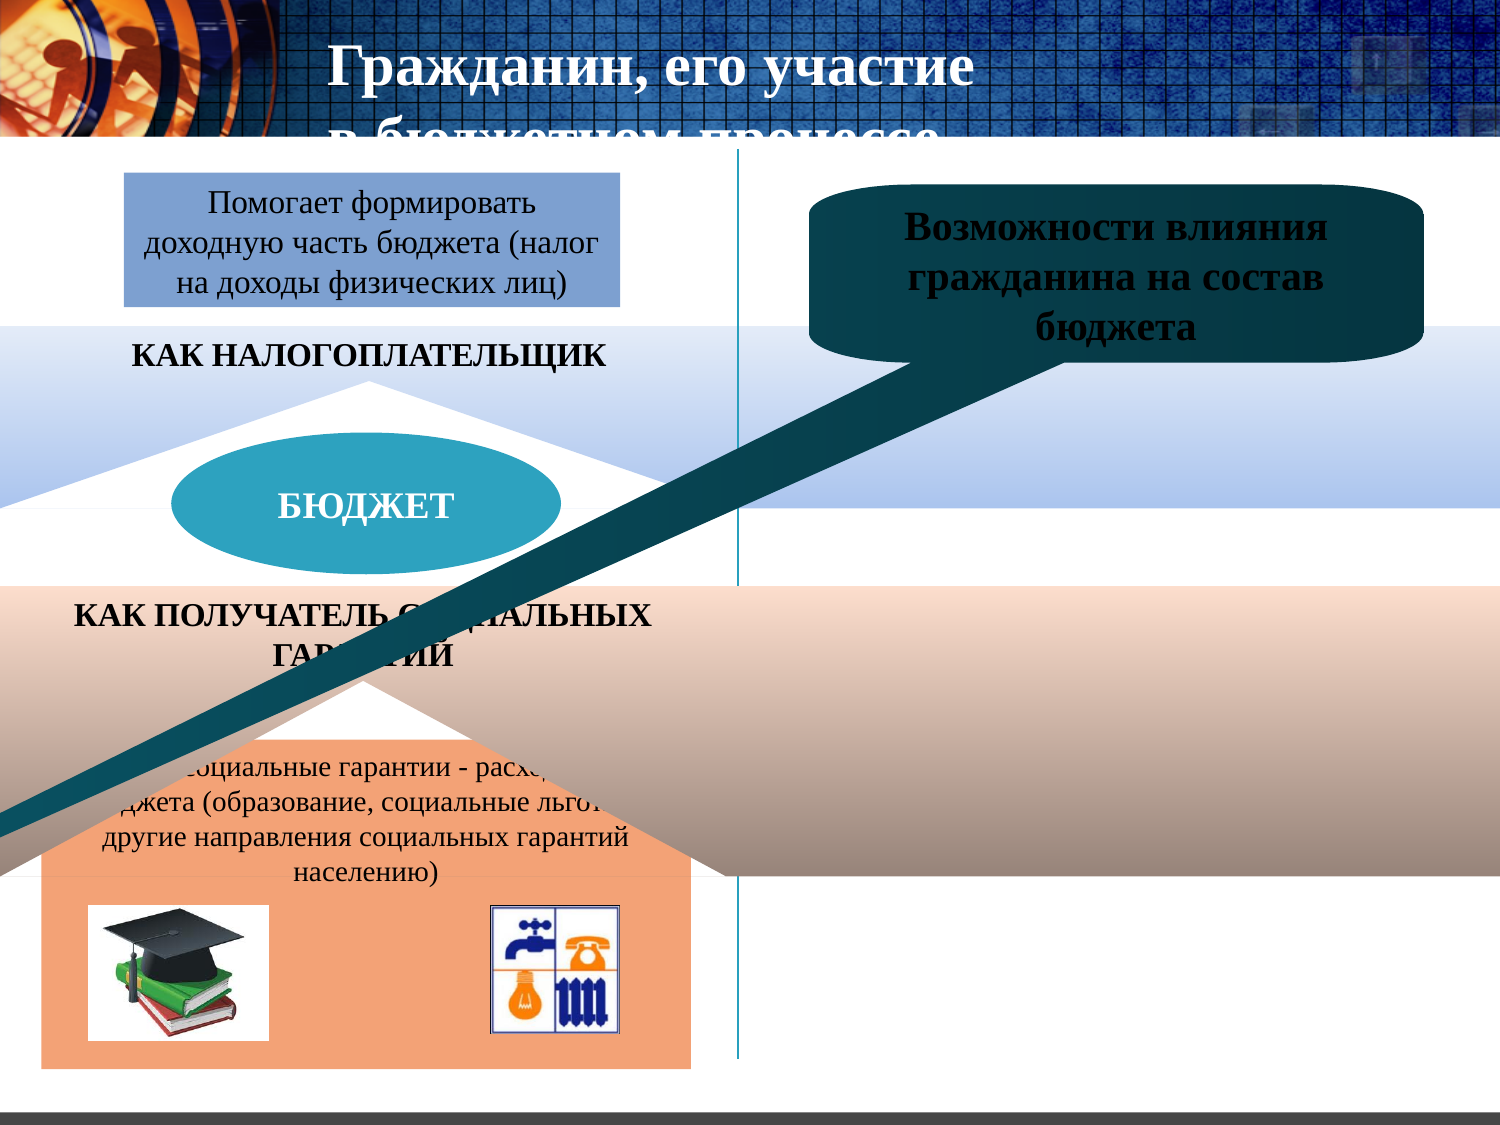

# Гражданин, его участие в бюджетном процессе
Помогает формировать доходную часть бюджета (налог на доходы физических лиц)
Возможности влияния гражданина на состав бюджета
КАК НАЛОГОПЛАТЕЛЬЩИК
БЮДЖЕТ
Публичные слушания проекта бюджета Большезмеинского сельсовета Щигровского района Курской области на очередной финансовый год и на плановый период (проходят ежегодно в ноябре)
2
1
Публичные слушания проекта Решения Собрания депутатов Большезмеинкого сельсовета Щигровского района Курской области об исполнении бюджета МО «Большезмеинский сельсовет» (проходят ежегодно в апреле)
КАК ПОЛУЧАТЕЛЬ СОЦИАЛЬНЫХ ГАРАНТИЙ
Получает социальные гарантии - расходная часть бюджета (образование, социальные льготы и другие направления социальных гарантий населению)